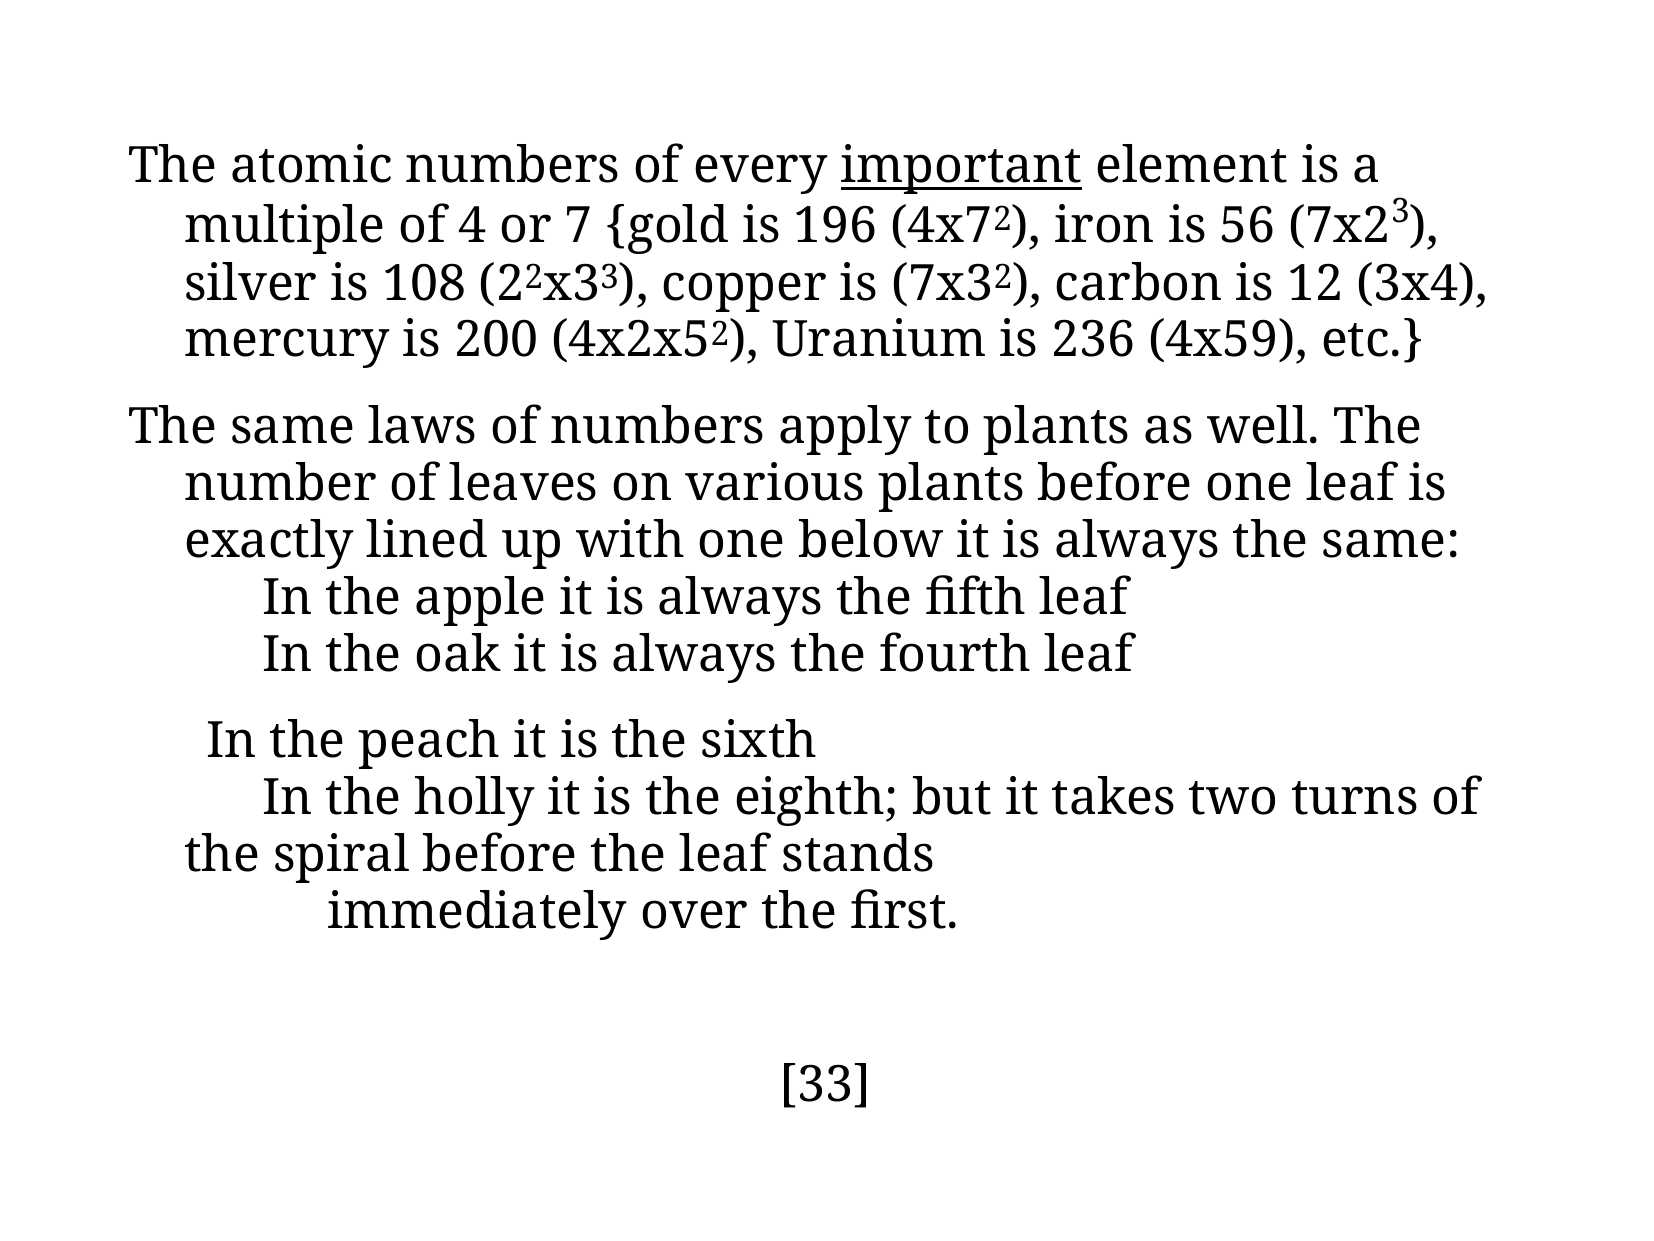

# The atomic numbers of every important element is a multiple of 4 or 7 {gold is 196 (4x72), iron is 56 (7x23), silver is 108 (22x33), copper is (7x32), carbon is 12 (3x4), mercury is 200 (4x2x52), Uranium is 236 (4x59), etc.}
The same laws of numbers apply to plants as well. The number of leaves on various plants before one leaf is exactly lined up with one below it is always the same:
 In the apple it is always the fifth leaf
 In the oak it is always the fourth leaf
 In the peach it is the sixth
 In the holly it is the eighth; but it takes two turns of the spiral before the leaf stands
 immediately over the first.
[33]